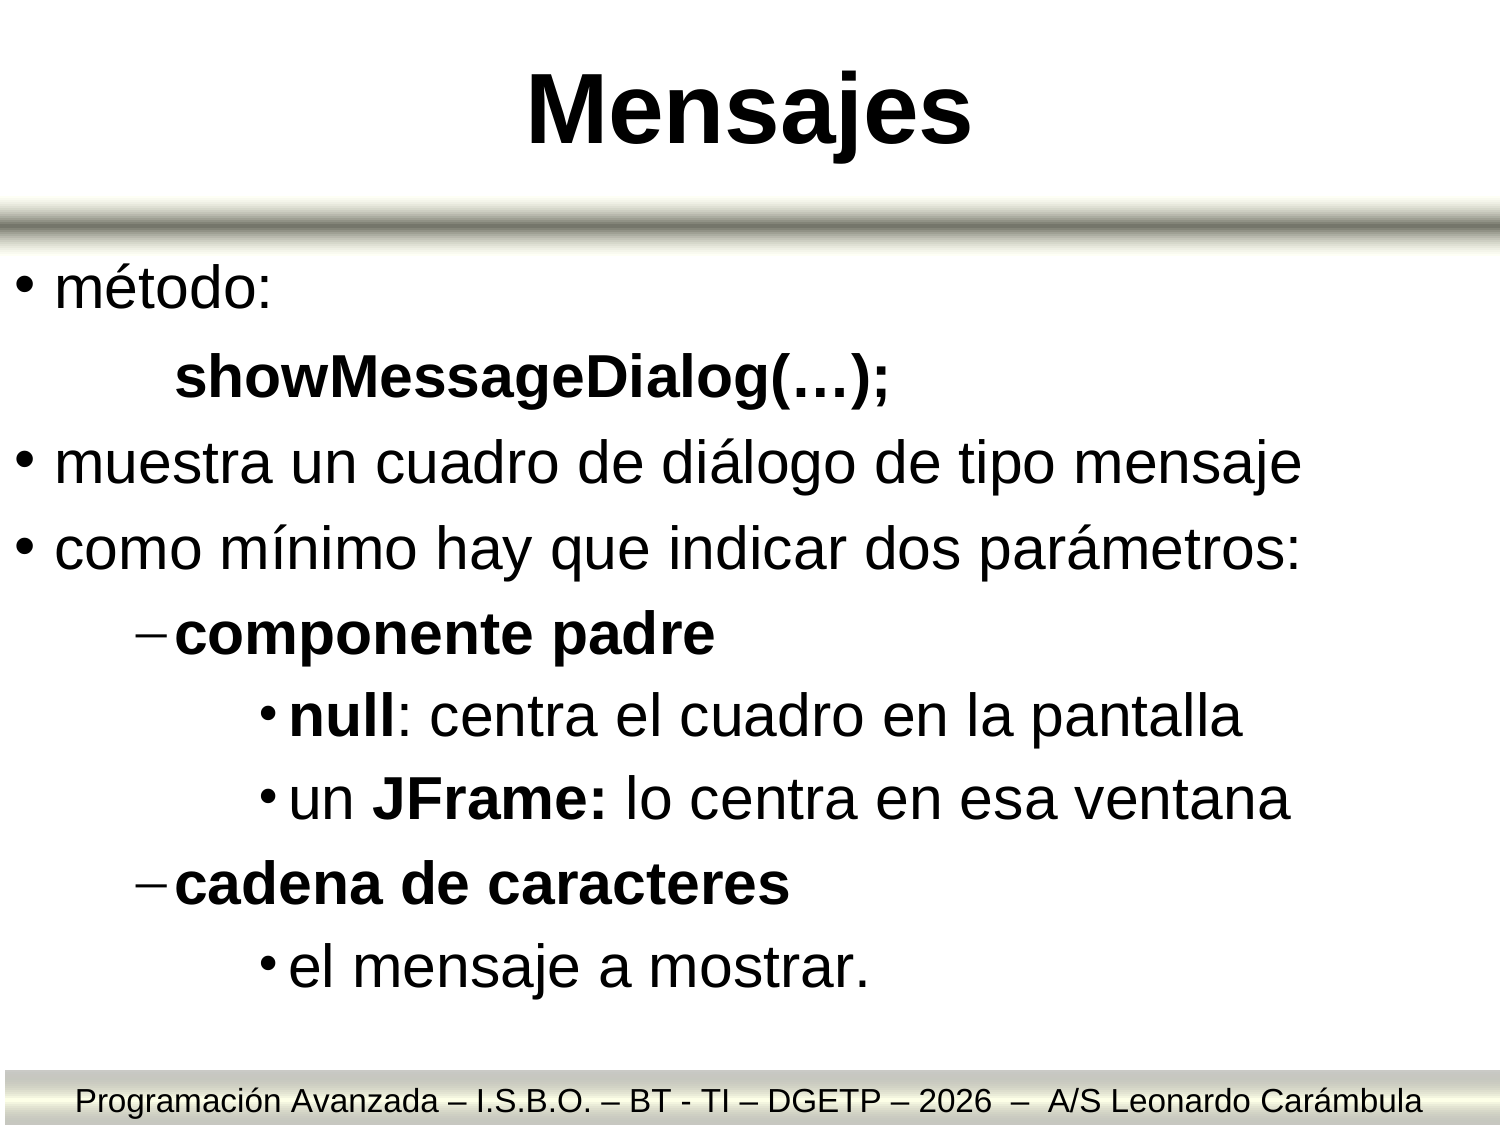

# Mensajes
 método:
showMessageDialog(…);
 muestra un cuadro de diálogo de tipo mensaje
 como mínimo hay que indicar dos parámetros:
componente padre
null: centra el cuadro en la pantalla
un JFrame: lo centra en esa ventana
cadena de caracteres
el mensaje a mostrar.